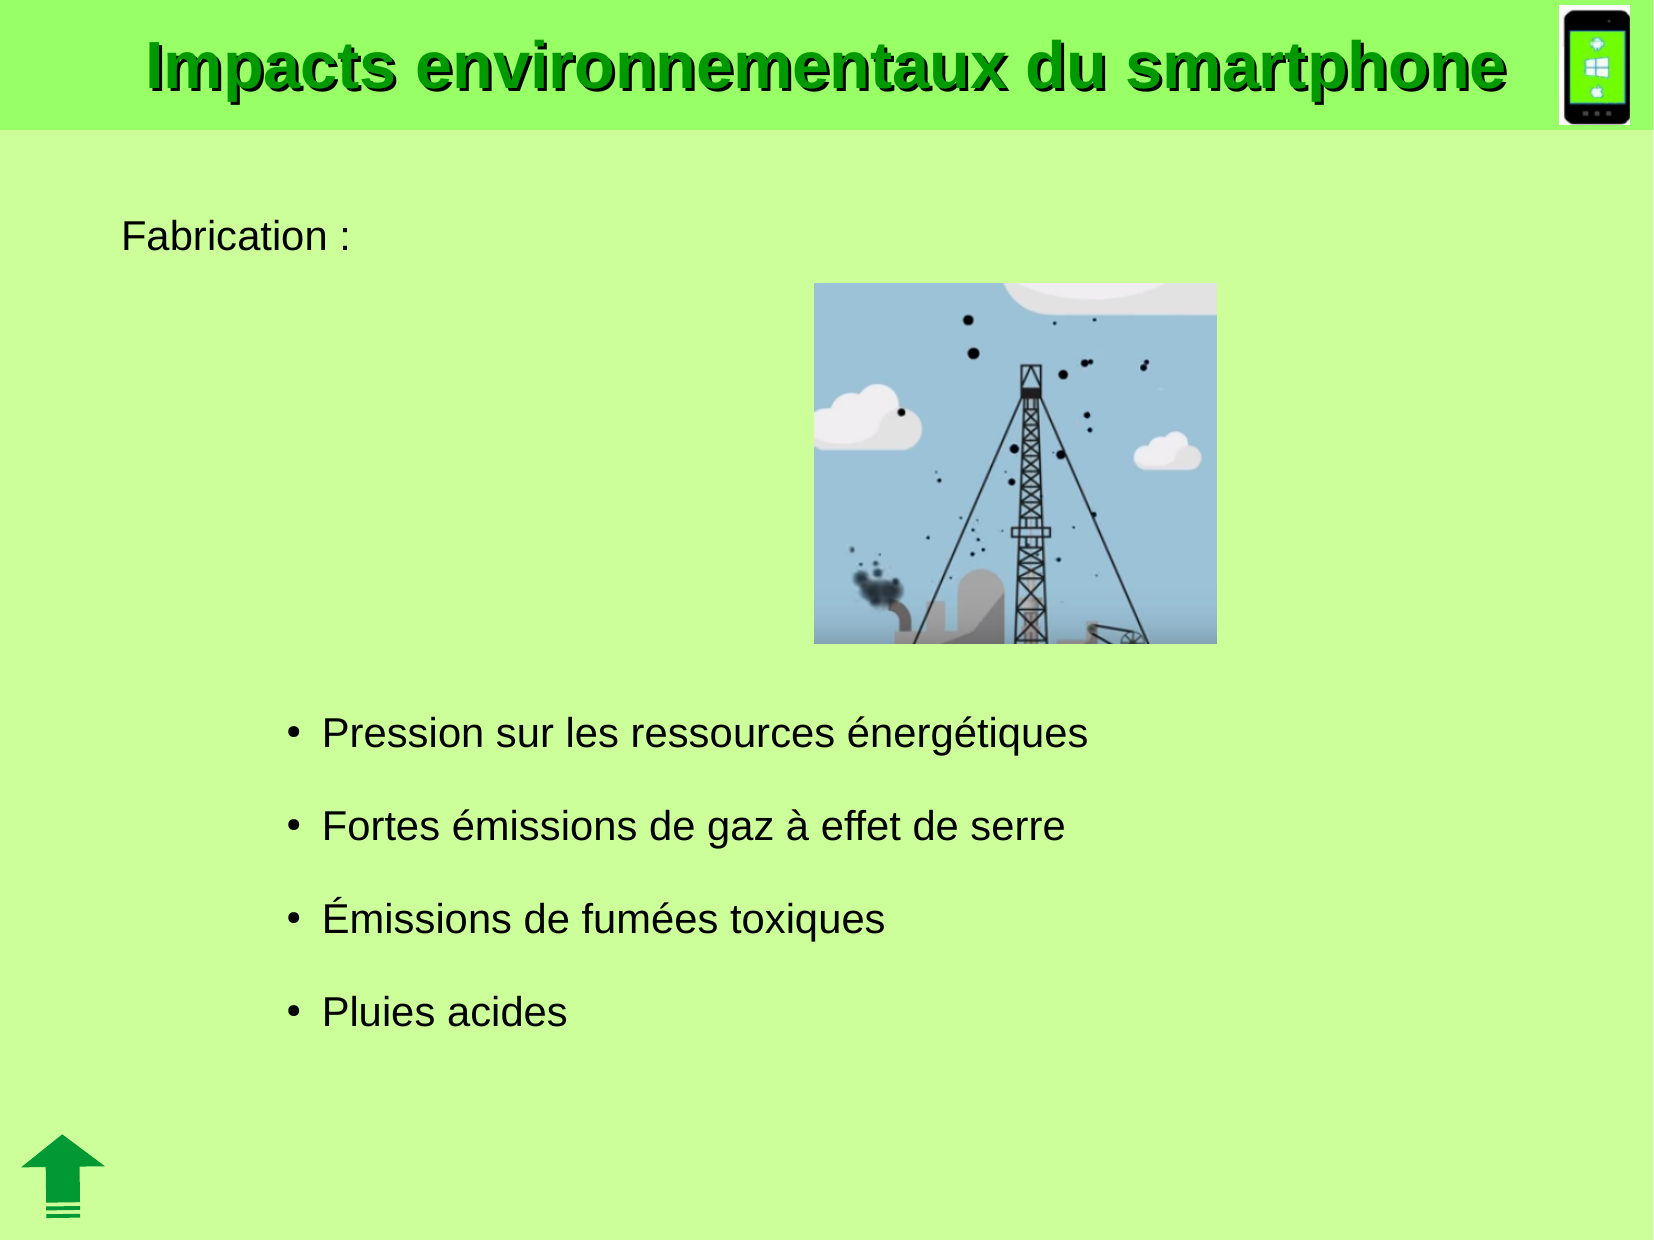

# Impacts environnementaux du smartphone
Fabrication :
Pression sur les ressources énergétiques
Fortes émissions de gaz à effet de serre
Émissions de fumées toxiques
Pluies acides